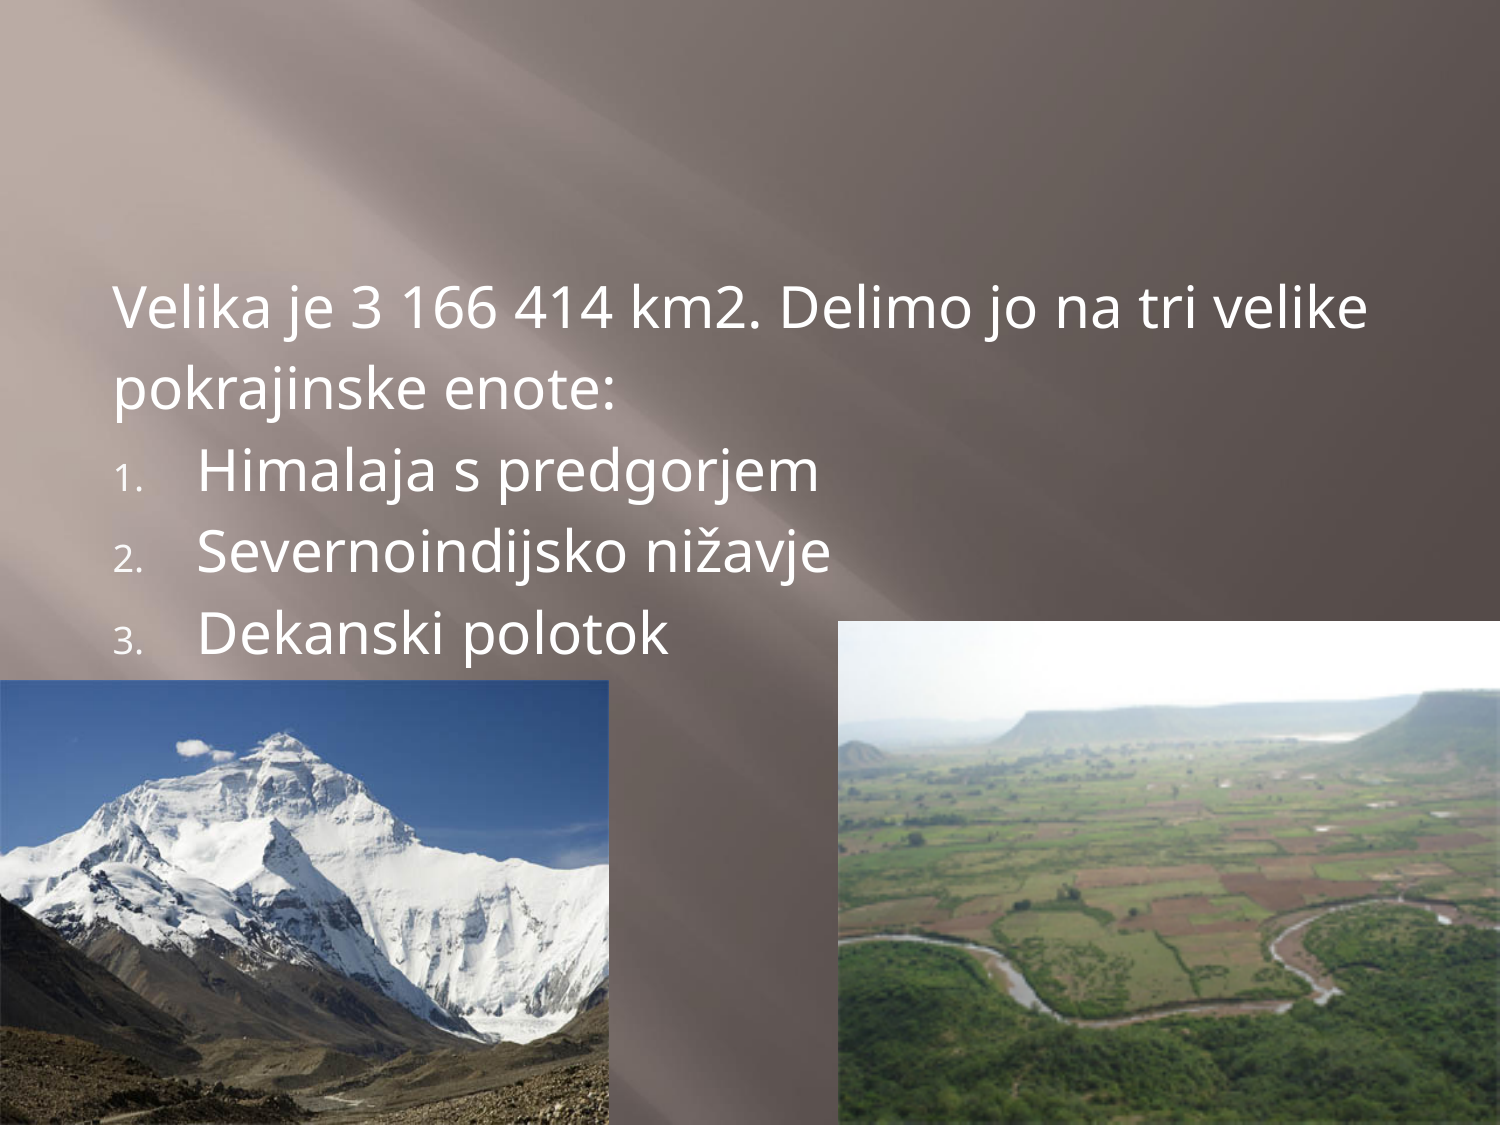

#
Velika je 3 166 414 km2. Delimo jo na tri velike
pokrajinske enote:
Himalaja s predgorjem
Severnoindijsko nižavje
Dekanski polotok